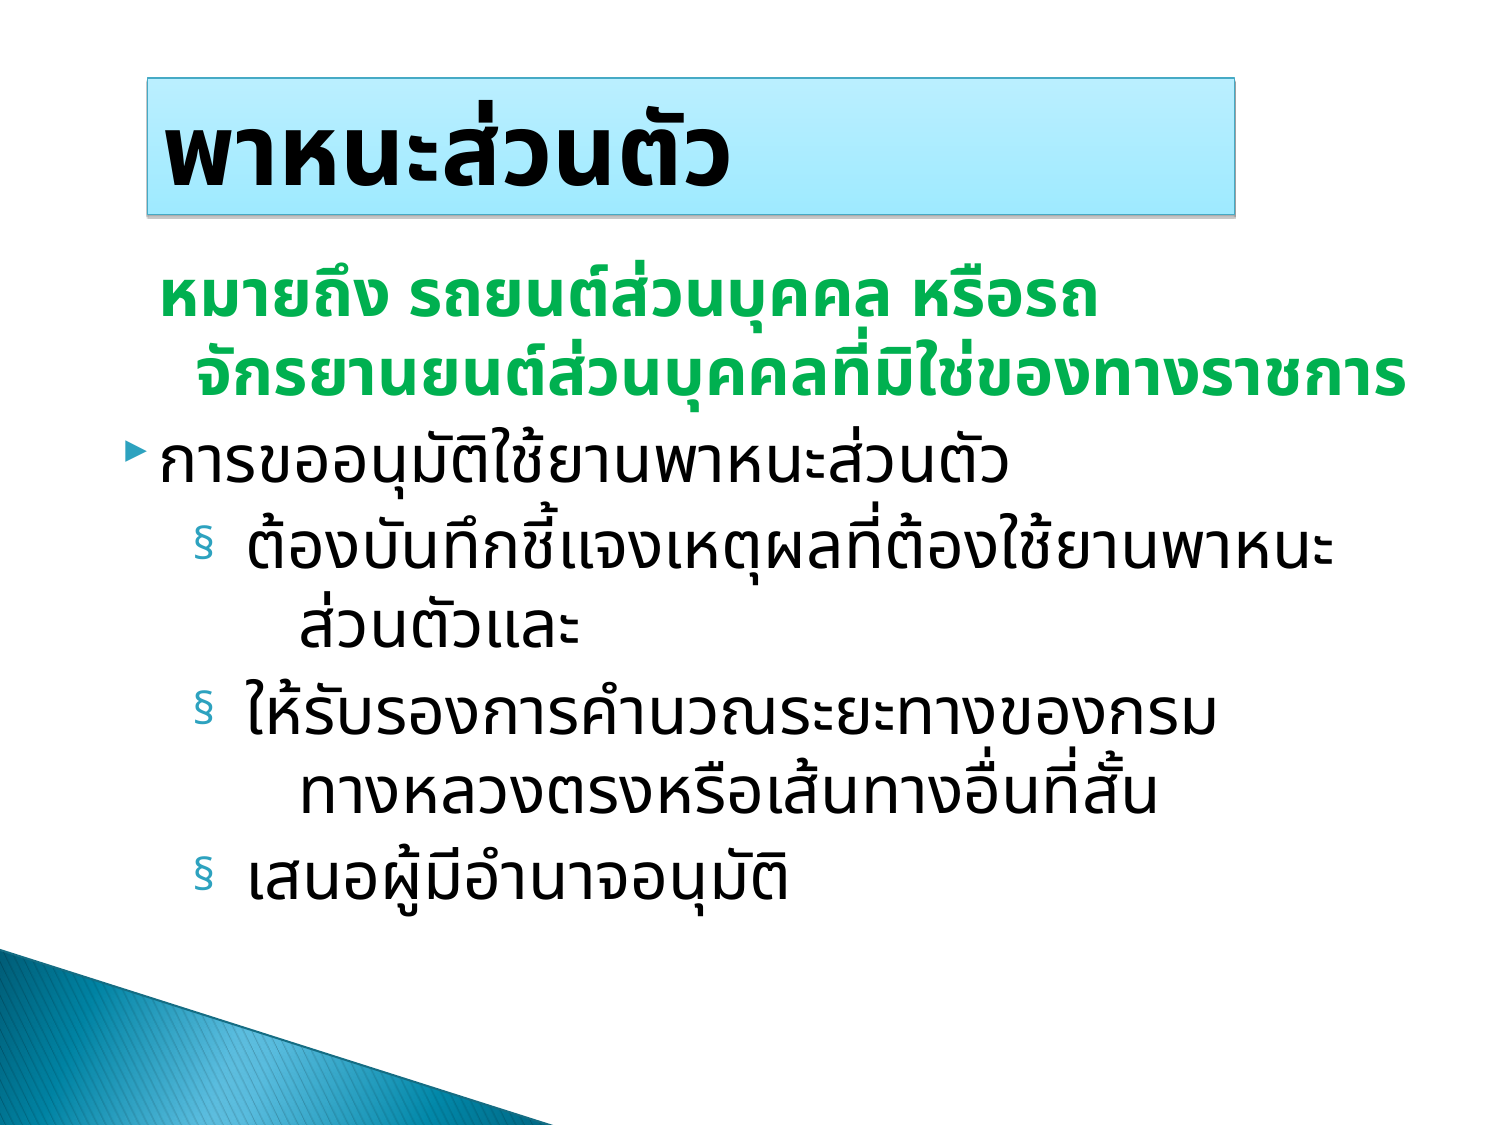

พาหนะส่วนตัว
# หมายถึง รถยนต์ส่วนบุคคล หรือรถจักรยานยนต์ส่วนบุคคลที่มิใช่ของทางราชการ
การขออนุมัติใช้ยานพาหนะส่วนตัว
ต้องบันทึกชี้แจงเหตุผลที่ต้องใช้ยานพาหนะส่วนตัวและ
ให้รับรองการคำนวณระยะทางของกรมทางหลวงตรงหรือเส้นทางอื่นที่สั้น
เสนอผู้มีอำนาจอนุมัติ